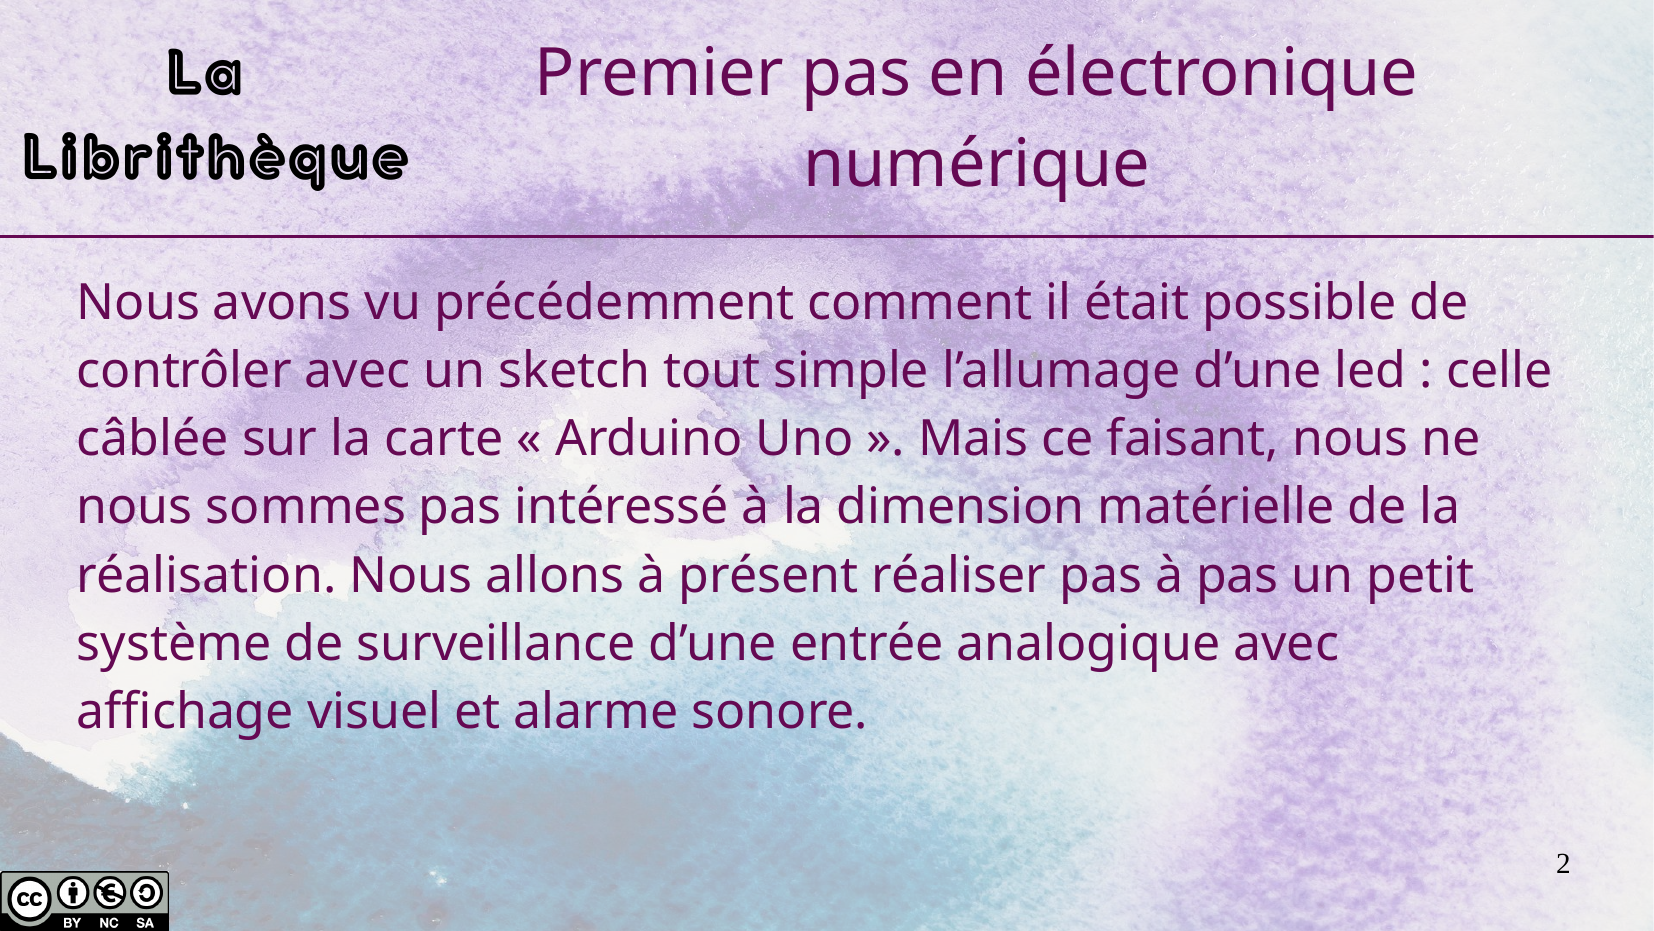

# Premier pas en électronique numérique
Nous avons vu précédemment comment il était possible de contrôler avec un sketch tout simple l’allumage d’une led : celle câblée sur la carte « Arduino Uno ». Mais ce faisant, nous ne nous sommes pas intéressé à la dimension matérielle de la réalisation. Nous allons à présent réaliser pas à pas un petit système de surveillance d’une entrée analogique avec affichage visuel et alarme sonore.
2